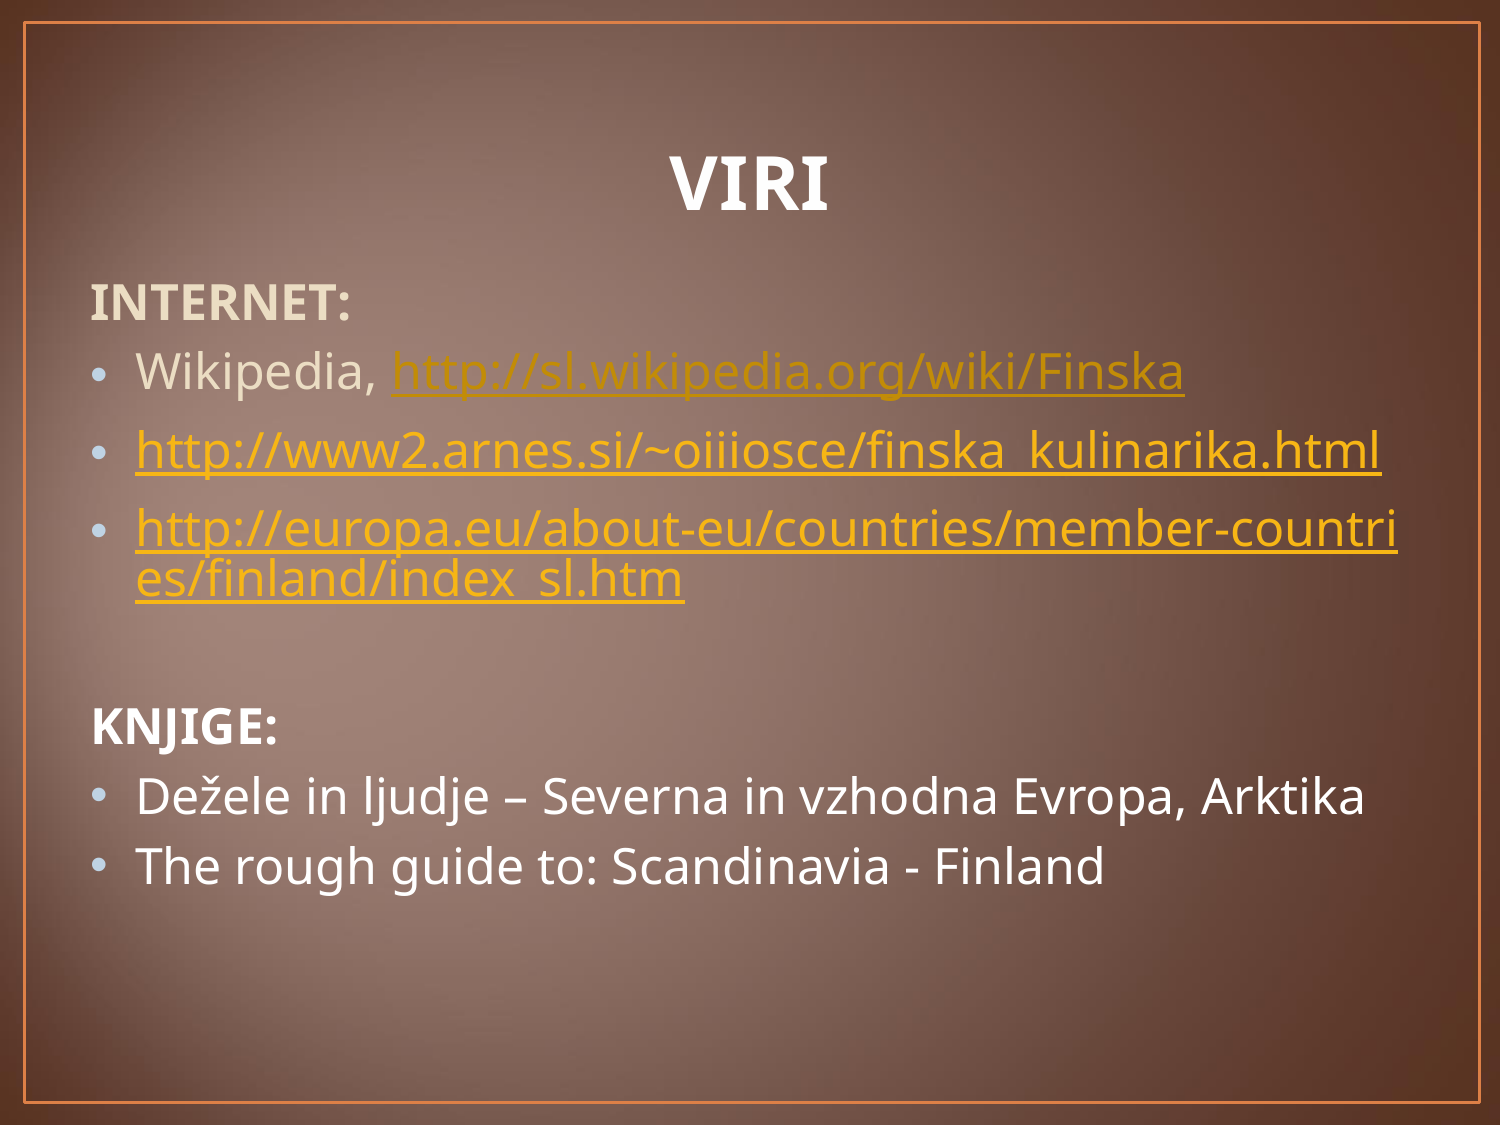

# VIRI
INTERNET:
Wikipedia, http://sl.wikipedia.org/wiki/Finska
http://www2.arnes.si/~oiiiosce/finska_kulinarika.html
http://europa.eu/about-eu/countries/member-countries/finland/index_sl.htm
KNJIGE:
Dežele in ljudje – Severna in vzhodna Evropa, Arktika
The rough guide to: Scandinavia - Finland